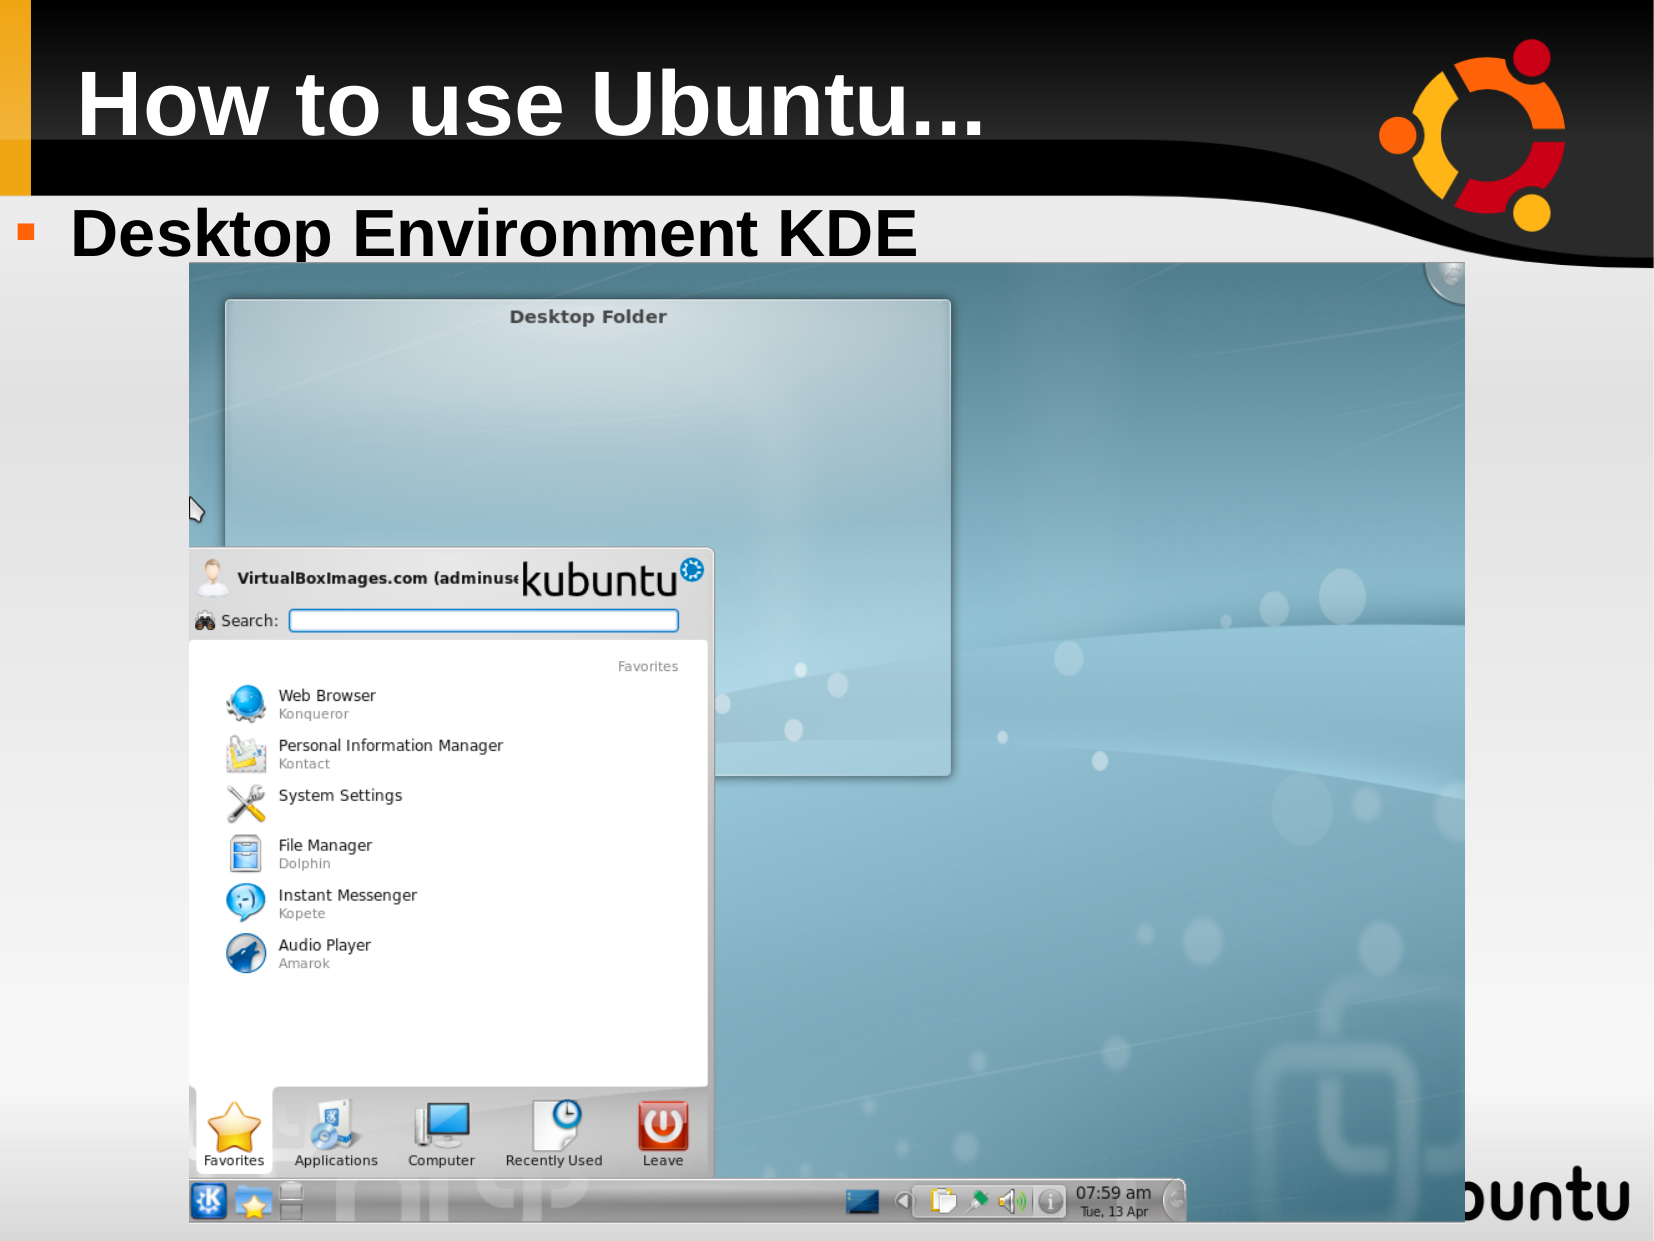

# How to use Ubuntu...
Desktop Environment KDE